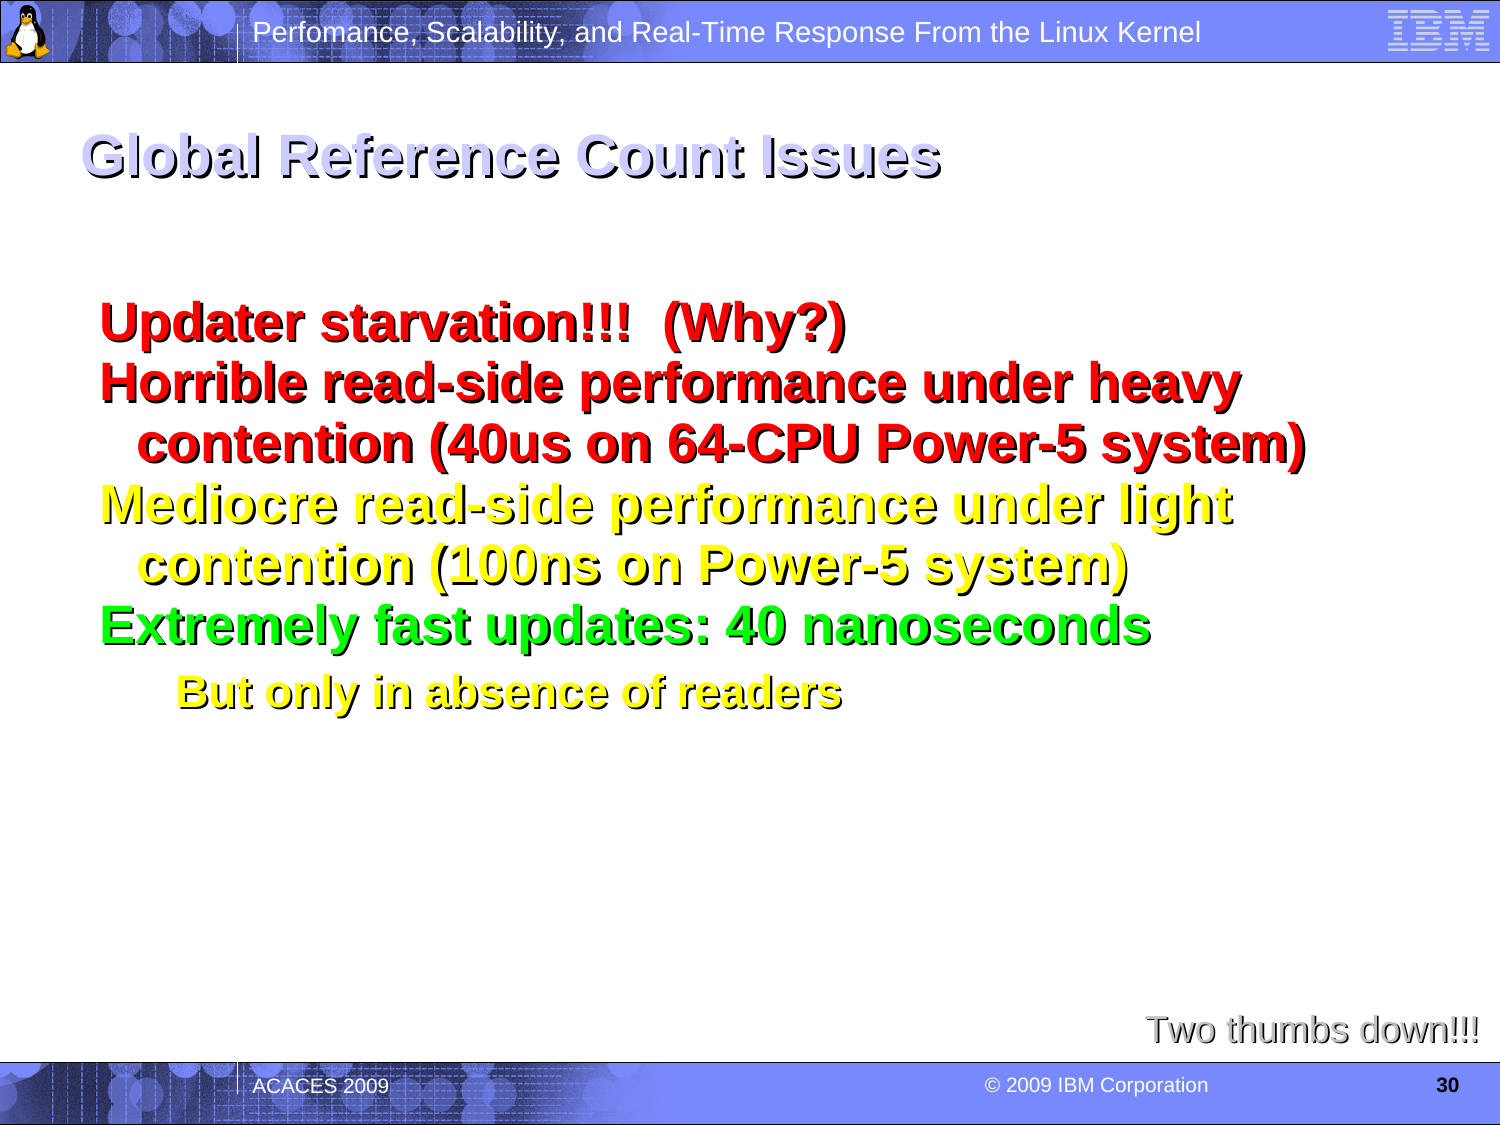

# Global Reference Count Issues
Updater starvation!!! (Why?)
Horrible read-side performance under heavy contention (40us on 64-CPU Power-5 system)
Mediocre read-side performance under light contention (100ns on Power-5 system)
Extremely fast updates: 40 nanoseconds
But only in absence of readers
Two thumbs down!!!
30